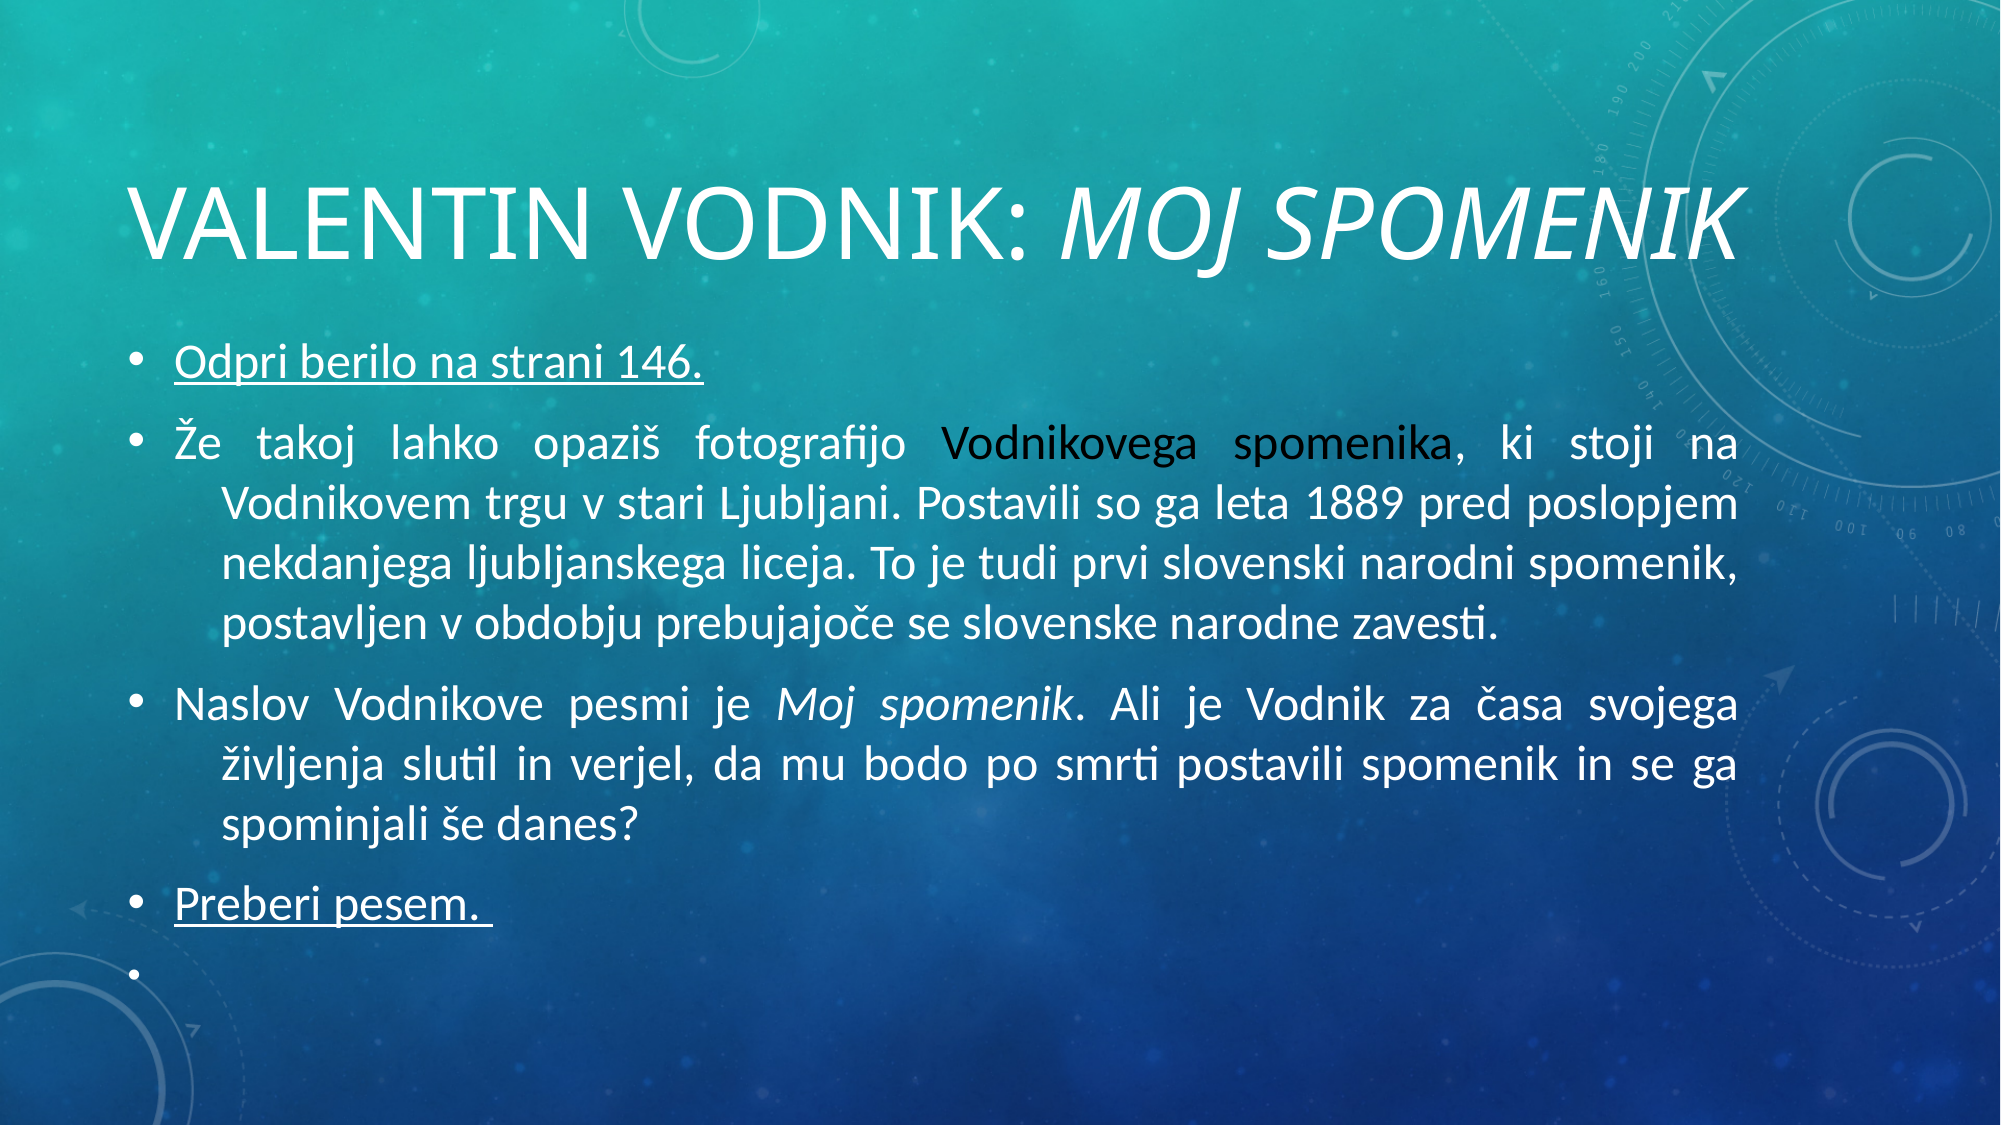

# VALENTIN VODNIK: Moj spomenik
Odpri berilo na strani 146.
Že takoj lahko opaziš fotografijo Vodnikovega spomenika, ki stoji na Vodnikovem trgu v stari Ljubljani. Postavili so ga leta 1889 pred poslopjem nekdanjega ljubljanskega liceja. To je tudi prvi slovenski narodni spomenik, postavljen v obdobju prebujajoče se slovenske narodne zavesti.
Naslov Vodnikove pesmi je Moj spomenik. Ali je Vodnik za časa svojega življenja slutil in verjel, da mu bodo po smrti postavili spomenik in se ga spominjali še danes?
Preberi pesem.